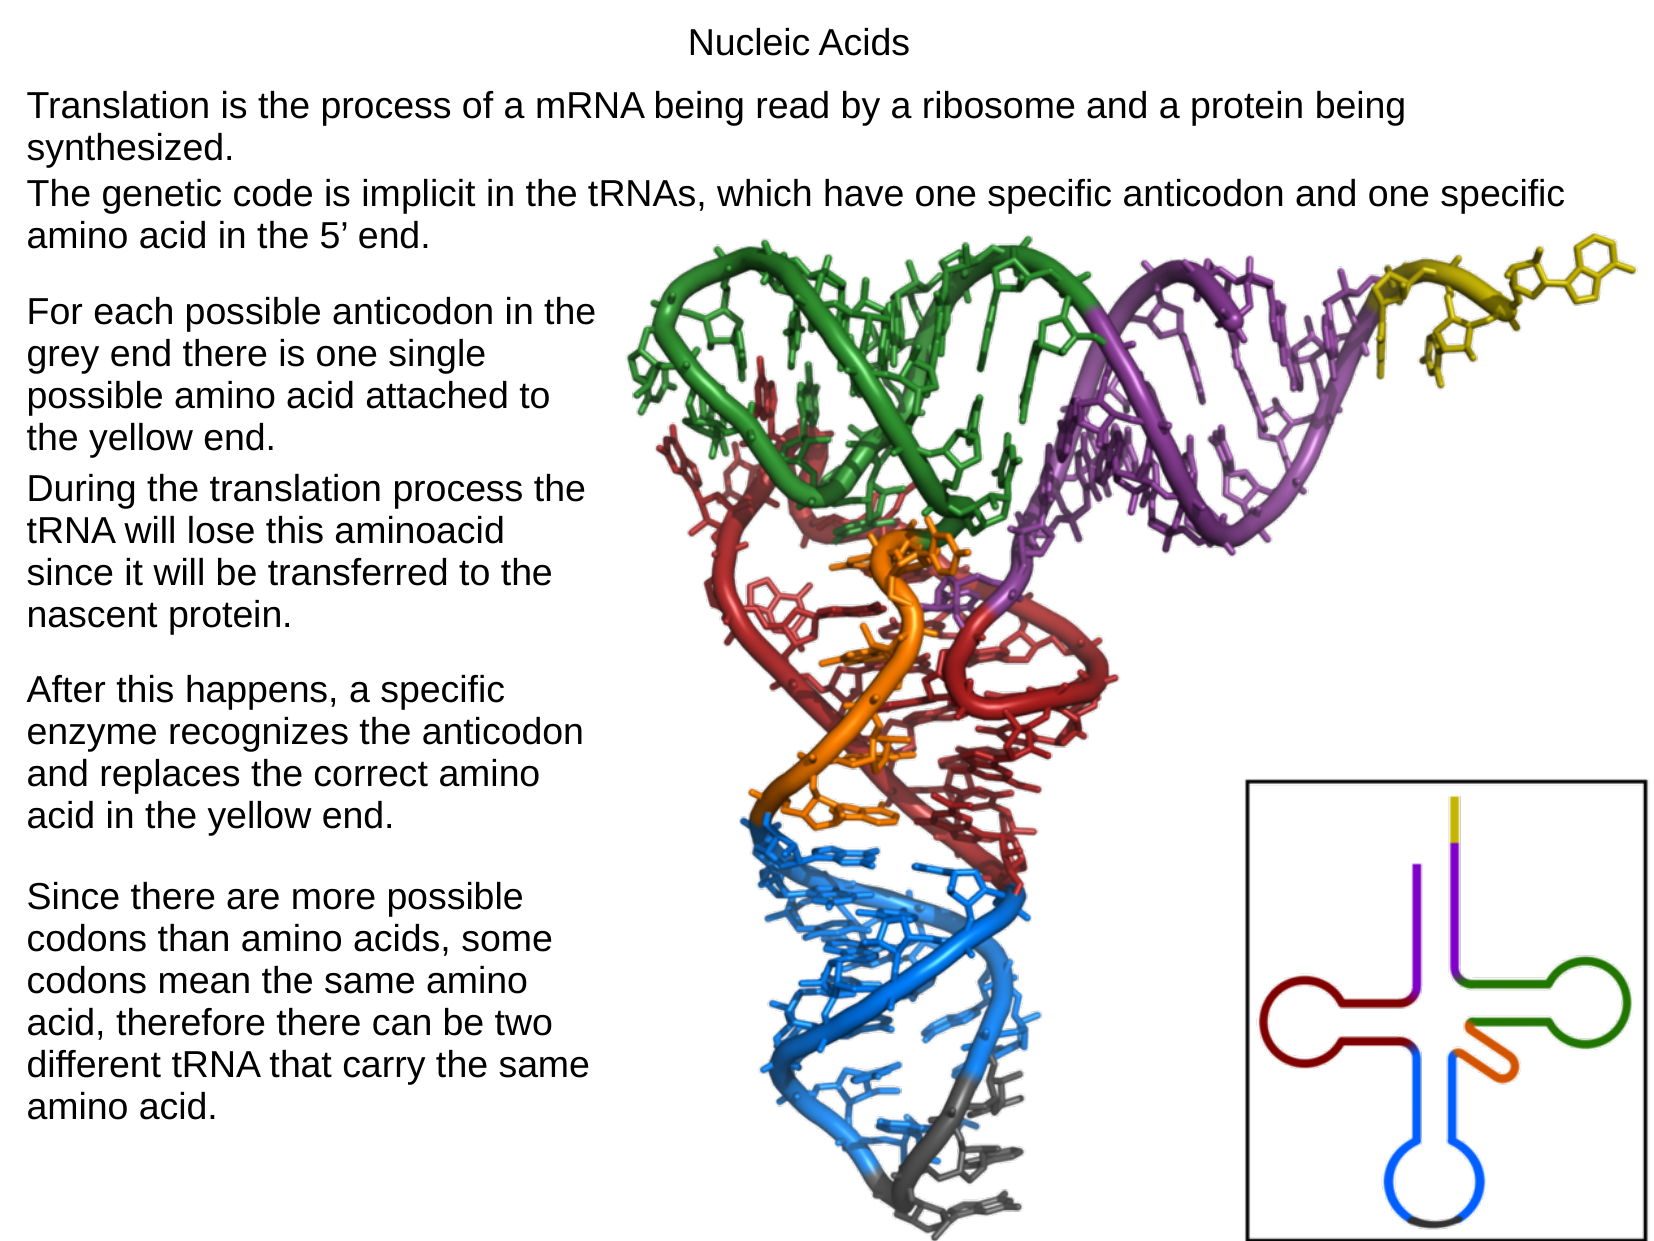

Nucleic Acids
Translation is the process of a mRNA being read by a ribosome and a protein being synthesized.
The genetic code is implicit in the tRNAs, which have one specific anticodon and one specific amino acid in the 5’ end.
For each possible anticodon in the grey end there is one single possible amino acid attached to the yellow end.
During the translation process the tRNA will lose this aminoacid since it will be transferred to the nascent protein.
After this happens, a specific enzyme recognizes the anticodon and replaces the correct amino acid in the yellow end.
Since there are more possible codons than amino acids, some codons mean the same amino acid, therefore there can be two different tRNA that carry the same amino acid.